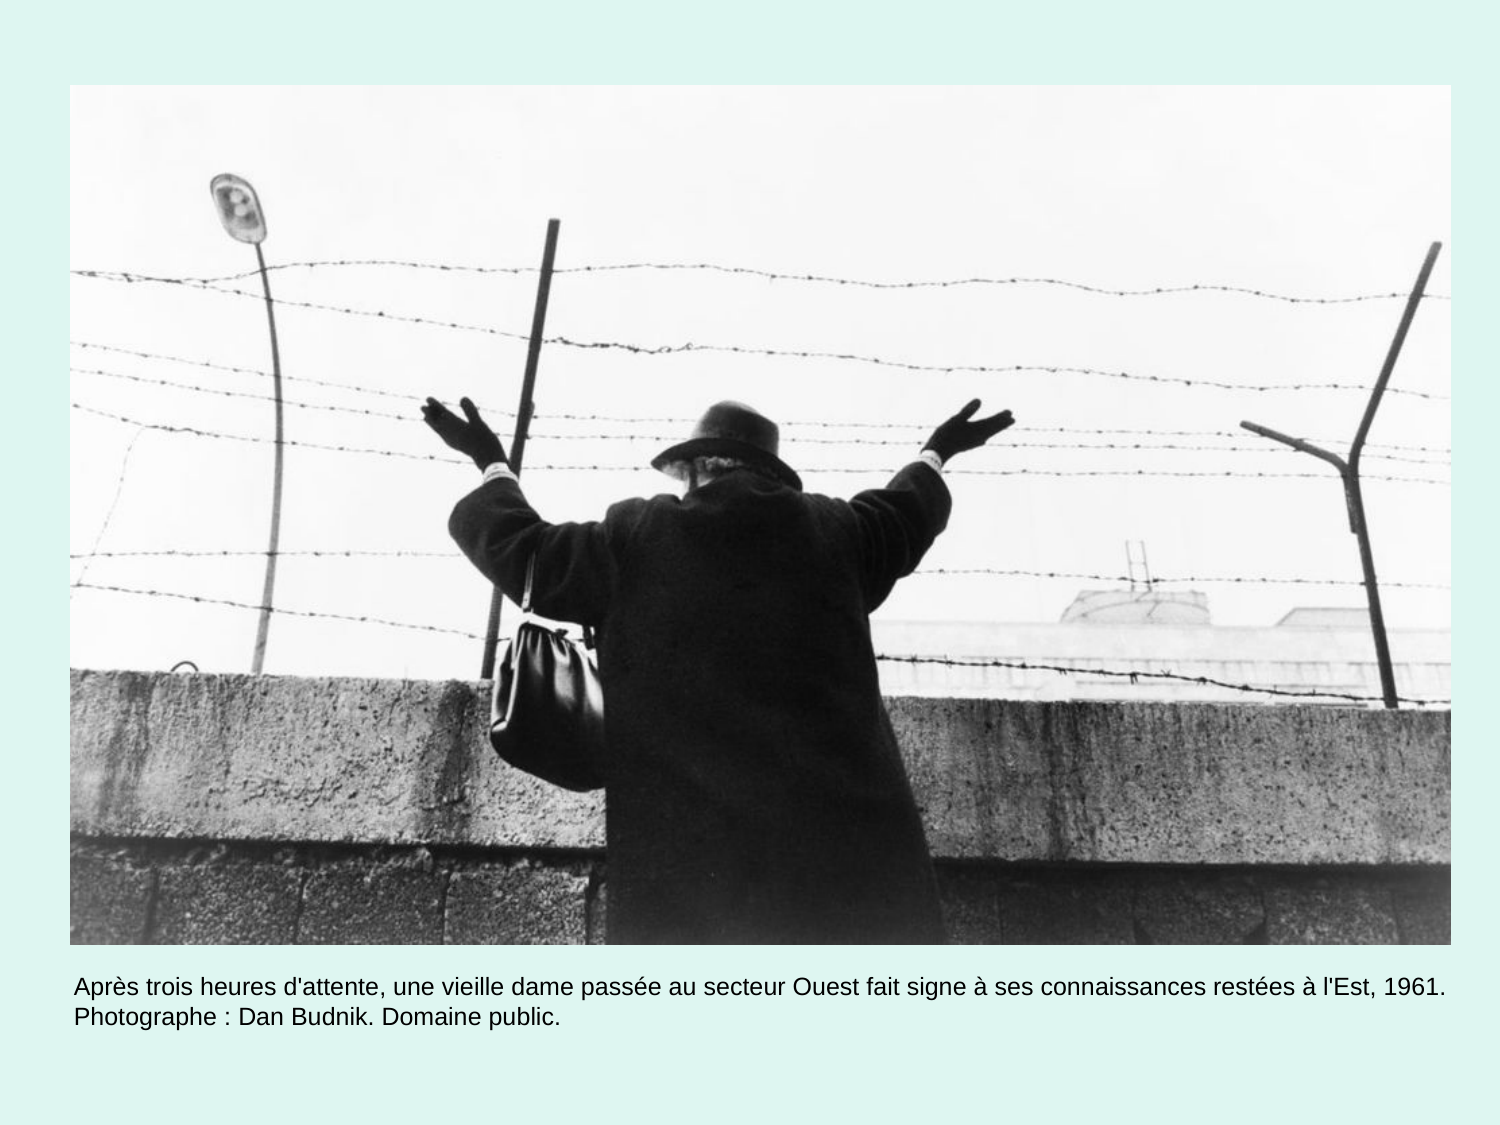

Après trois heures d'attente, une vieille dame passée au secteur Ouest fait signe à ses connaissances restées à l'Est, 1961.
Photographe : Dan Budnik. Domaine public.